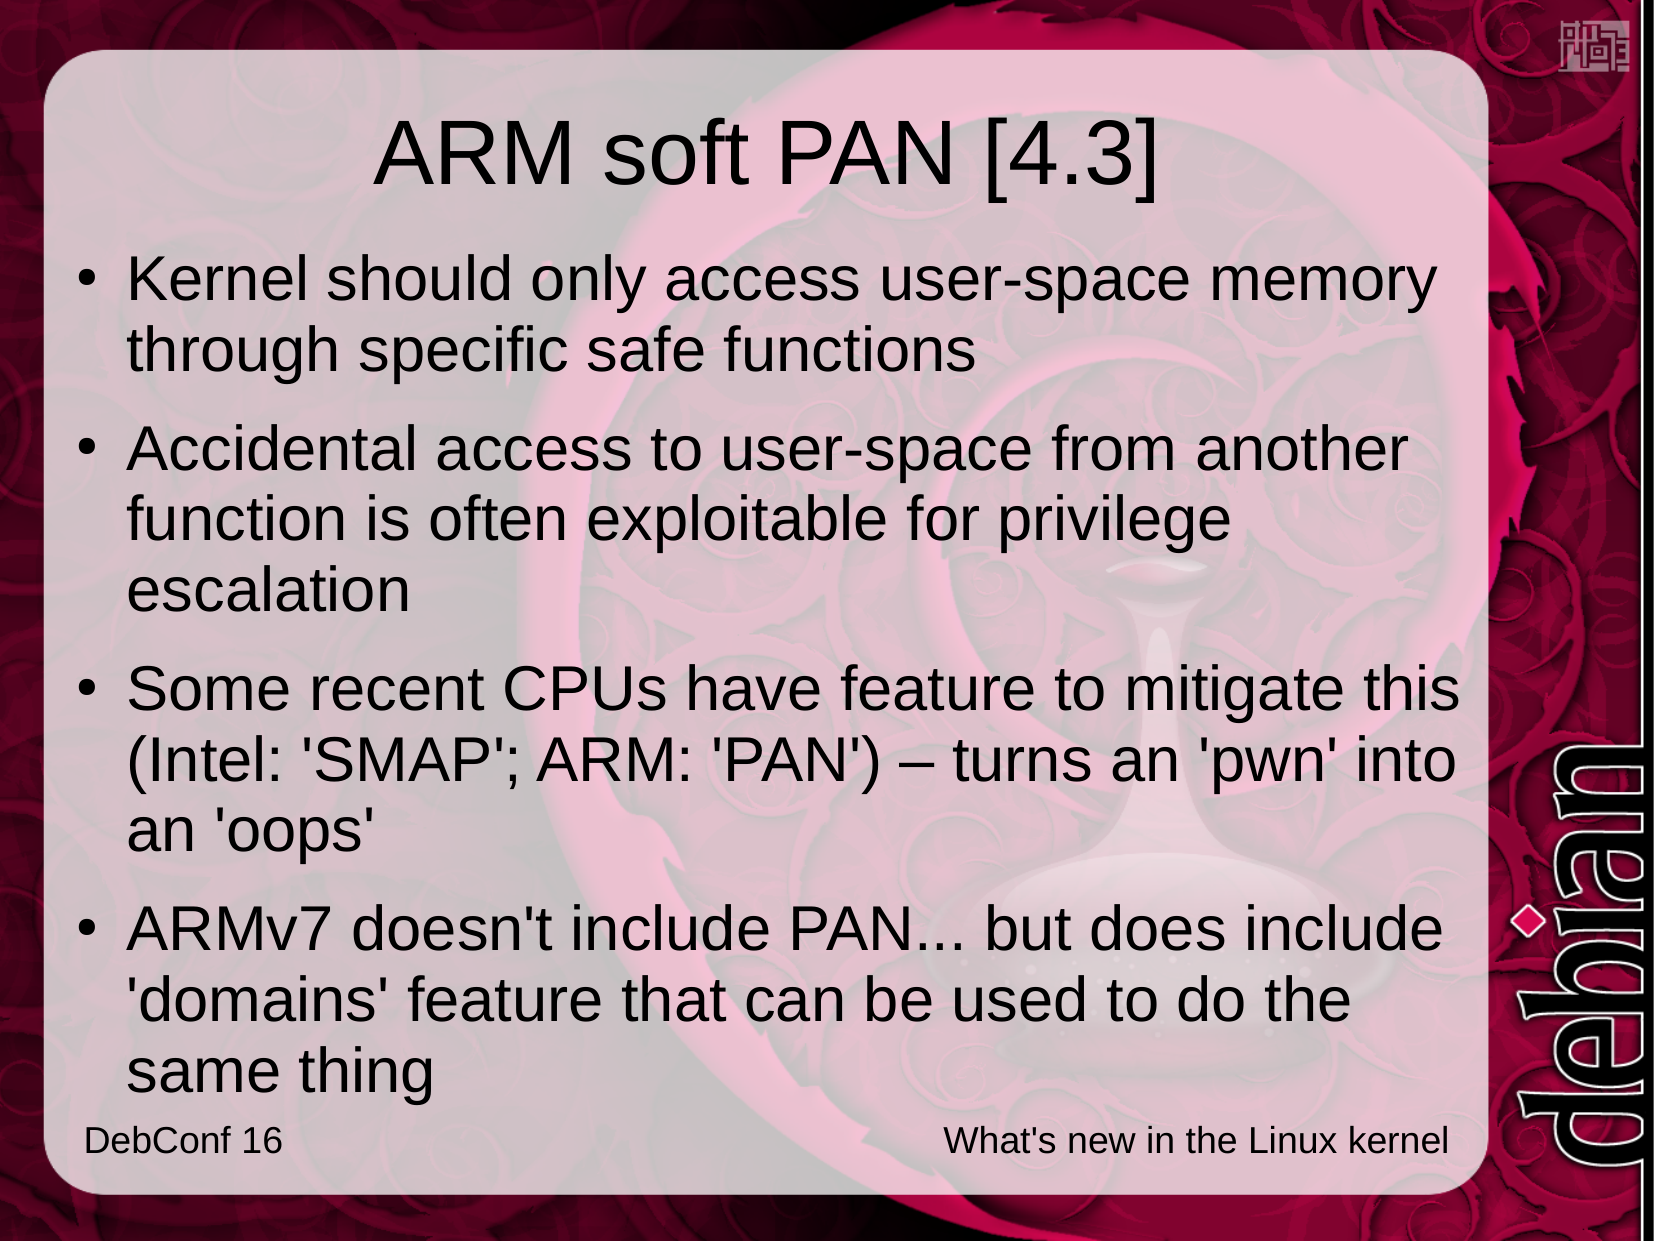

# ARM soft PAN [4.3]
Kernel should only access user-space memory through specific safe functions
Accidental access to user-space from another function is often exploitable for privilege escalation
Some recent CPUs have feature to mitigate this (Intel: 'SMAP'; ARM: 'PAN') – turns an 'pwn' into an 'oops'
ARMv7 doesn't include PAN... but does include 'domains' feature that can be used to do the same thing